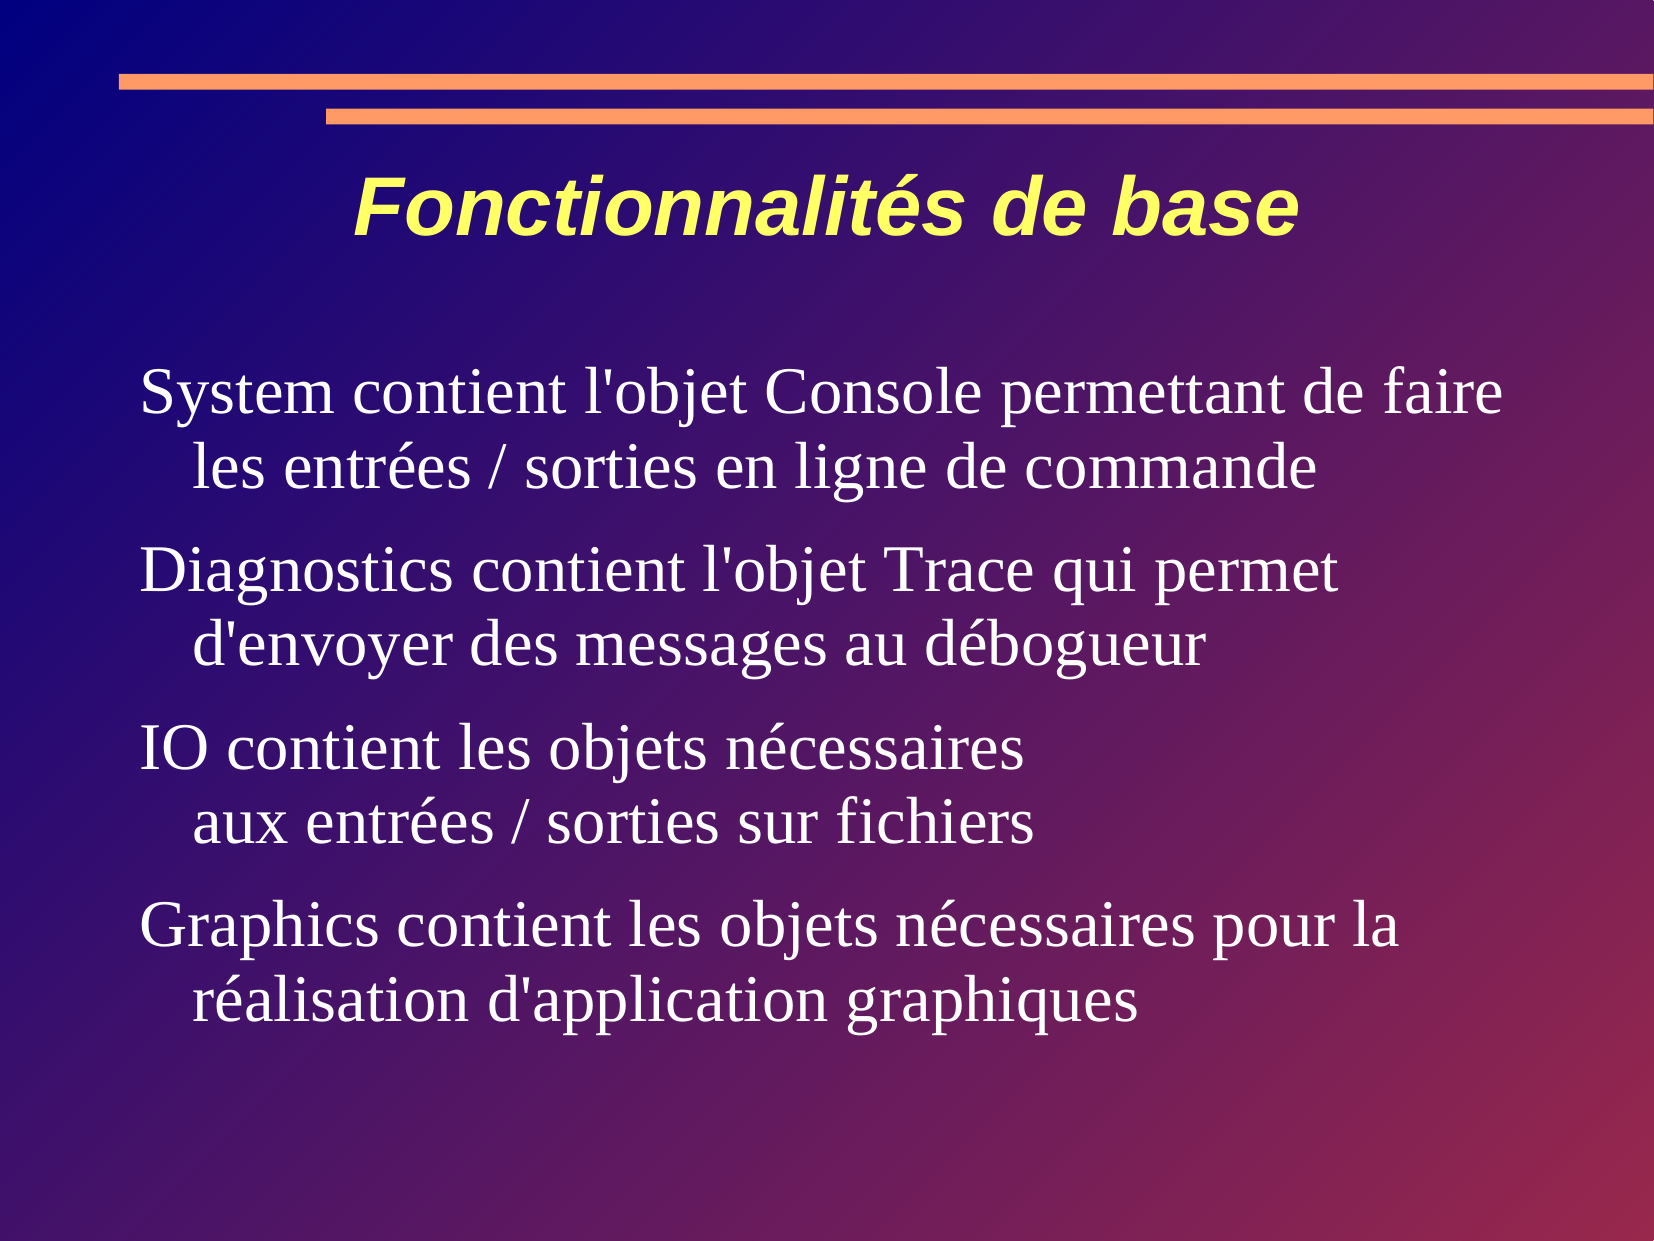

# Fonctionnalités de base
System contient l'objet Console permettant de faire les entrées / sorties en ligne de commande
Diagnostics contient l'objet Trace qui permet d'envoyer des messages au débogueur
IO contient les objets nécessaires
aux entrées / sorties sur fichiers
Graphics contient les objets nécessaires pour la réalisation d'application graphiques